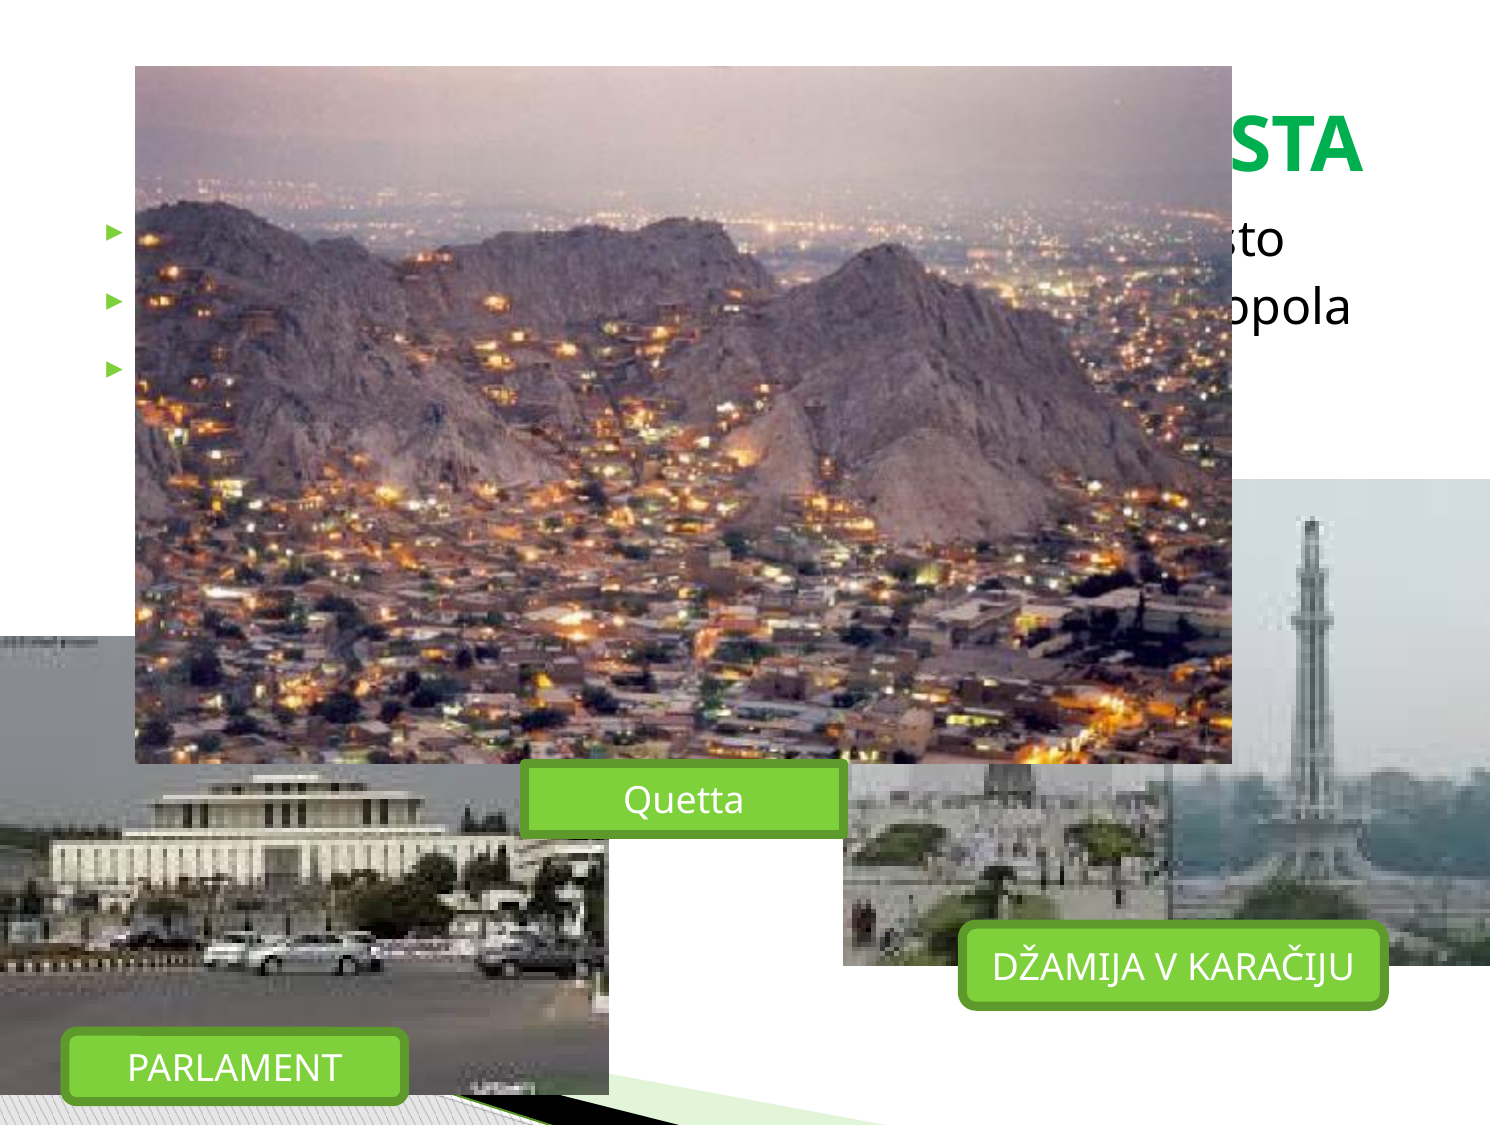

GLAVNO MESTO IN VEČJA MESTA
# Islamabad: glavno mesto, deseto največje mesto
Karači: več kot 9 milijonov prebivalcev, je metropola
Quetta- največje mesto v Pakistanu
Quetta
DŽAMIJA V KARAČIJU
PARLAMENT